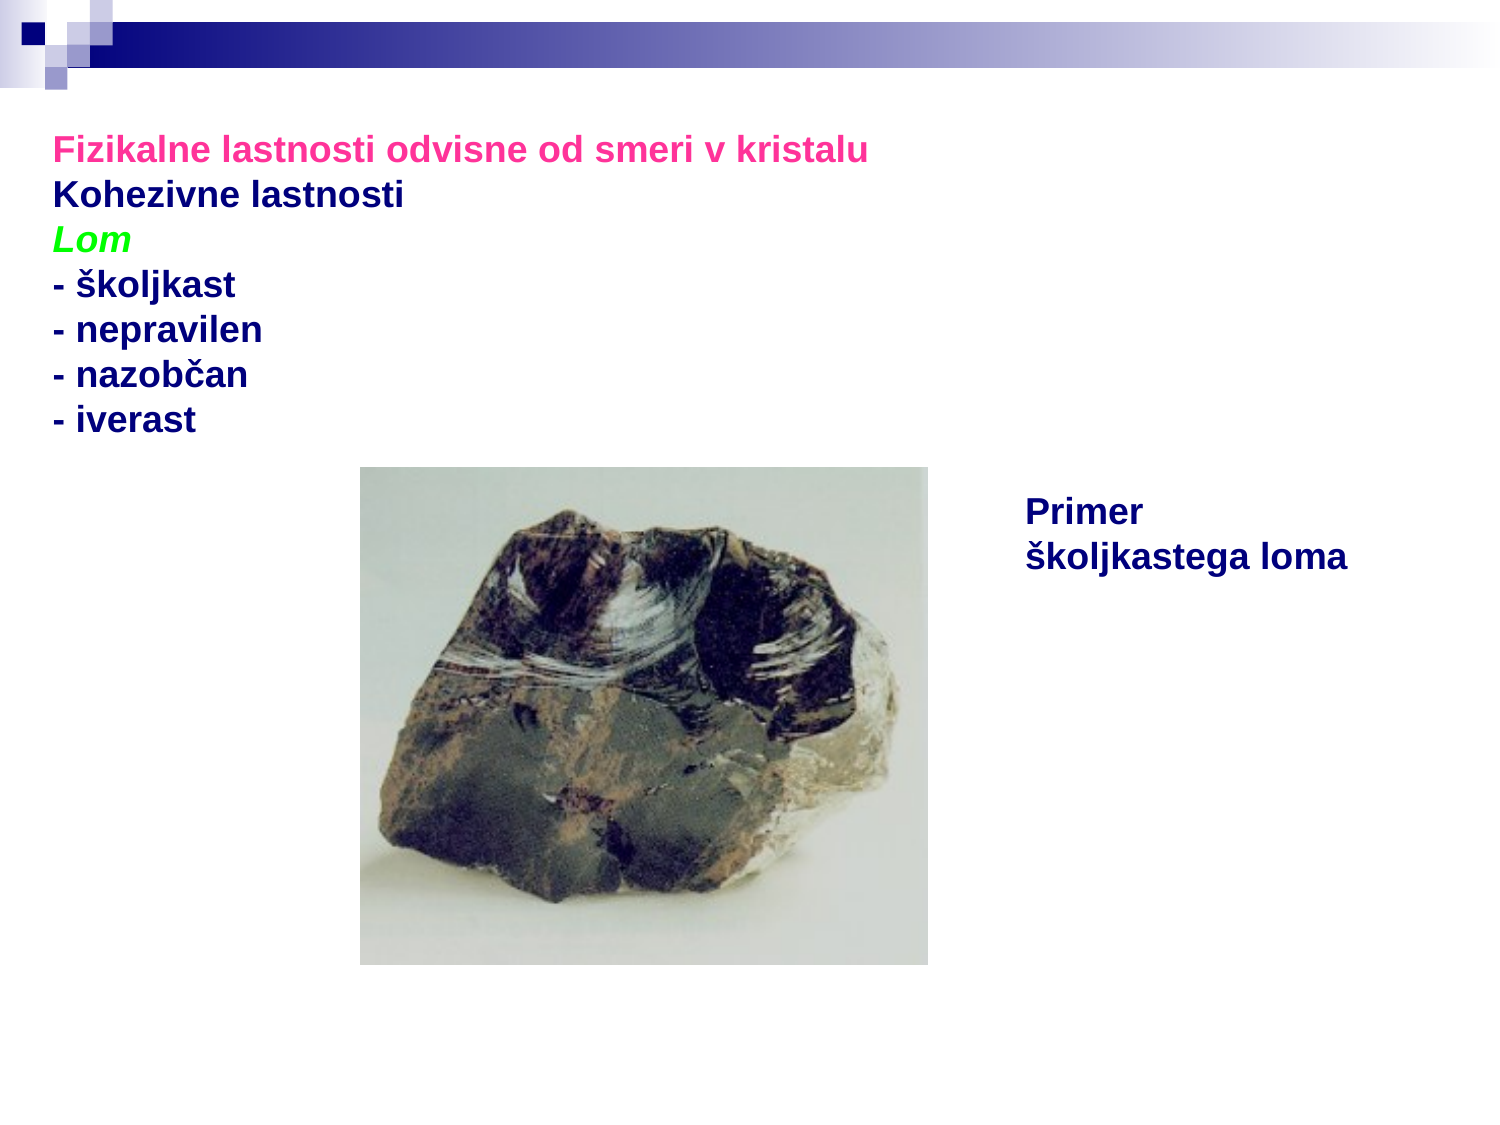

Fizikalne lastnosti odvisne od smeri v kristalu
Kohezivne lastnosti
Lom
- školjkast
- nepravilen
- nazobčan
- iverast
Primer
školjkastega loma